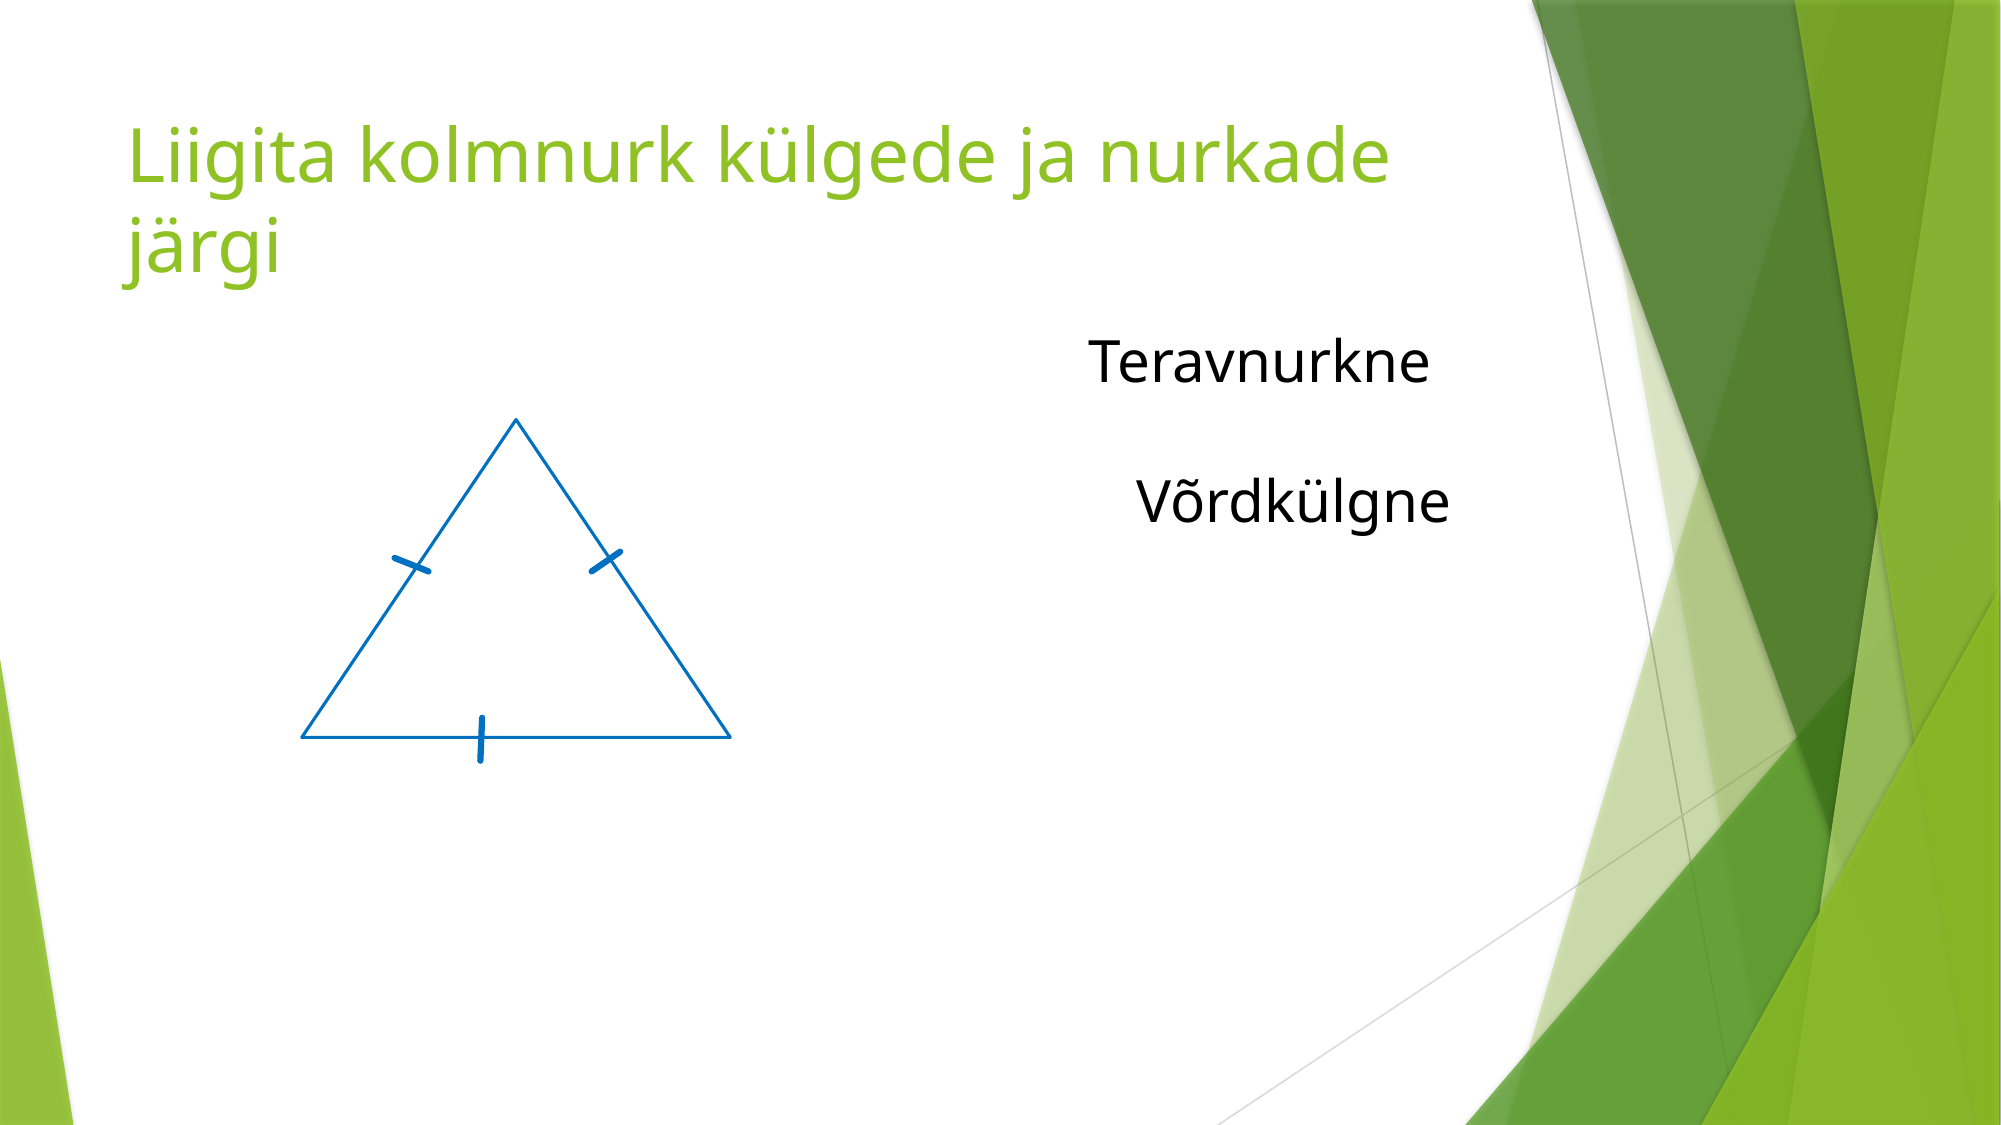

# Liigita kolmnurk külgede ja nurkade järgi
Teravnurkne
Võrdkülgne